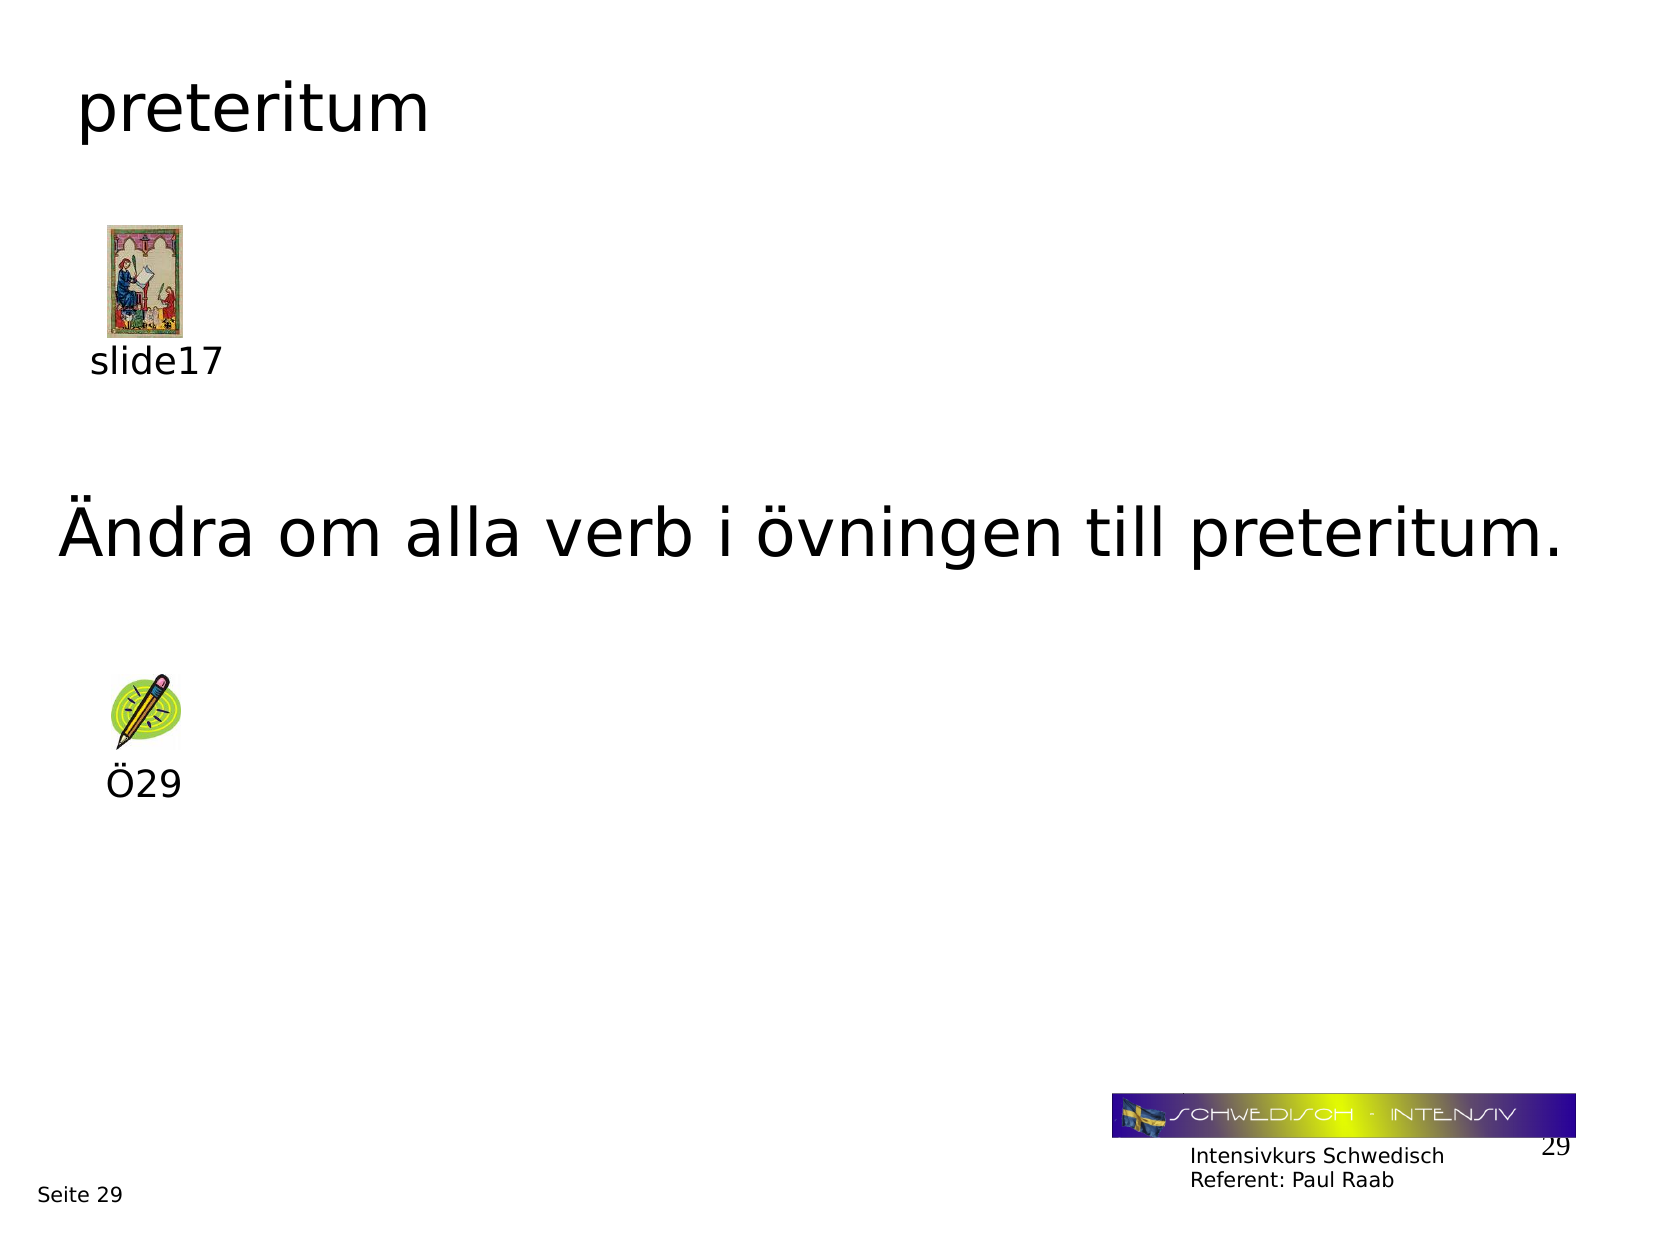

preteritum
slide17
Ändra om alla verb i övningen till preteritum.
Ö29